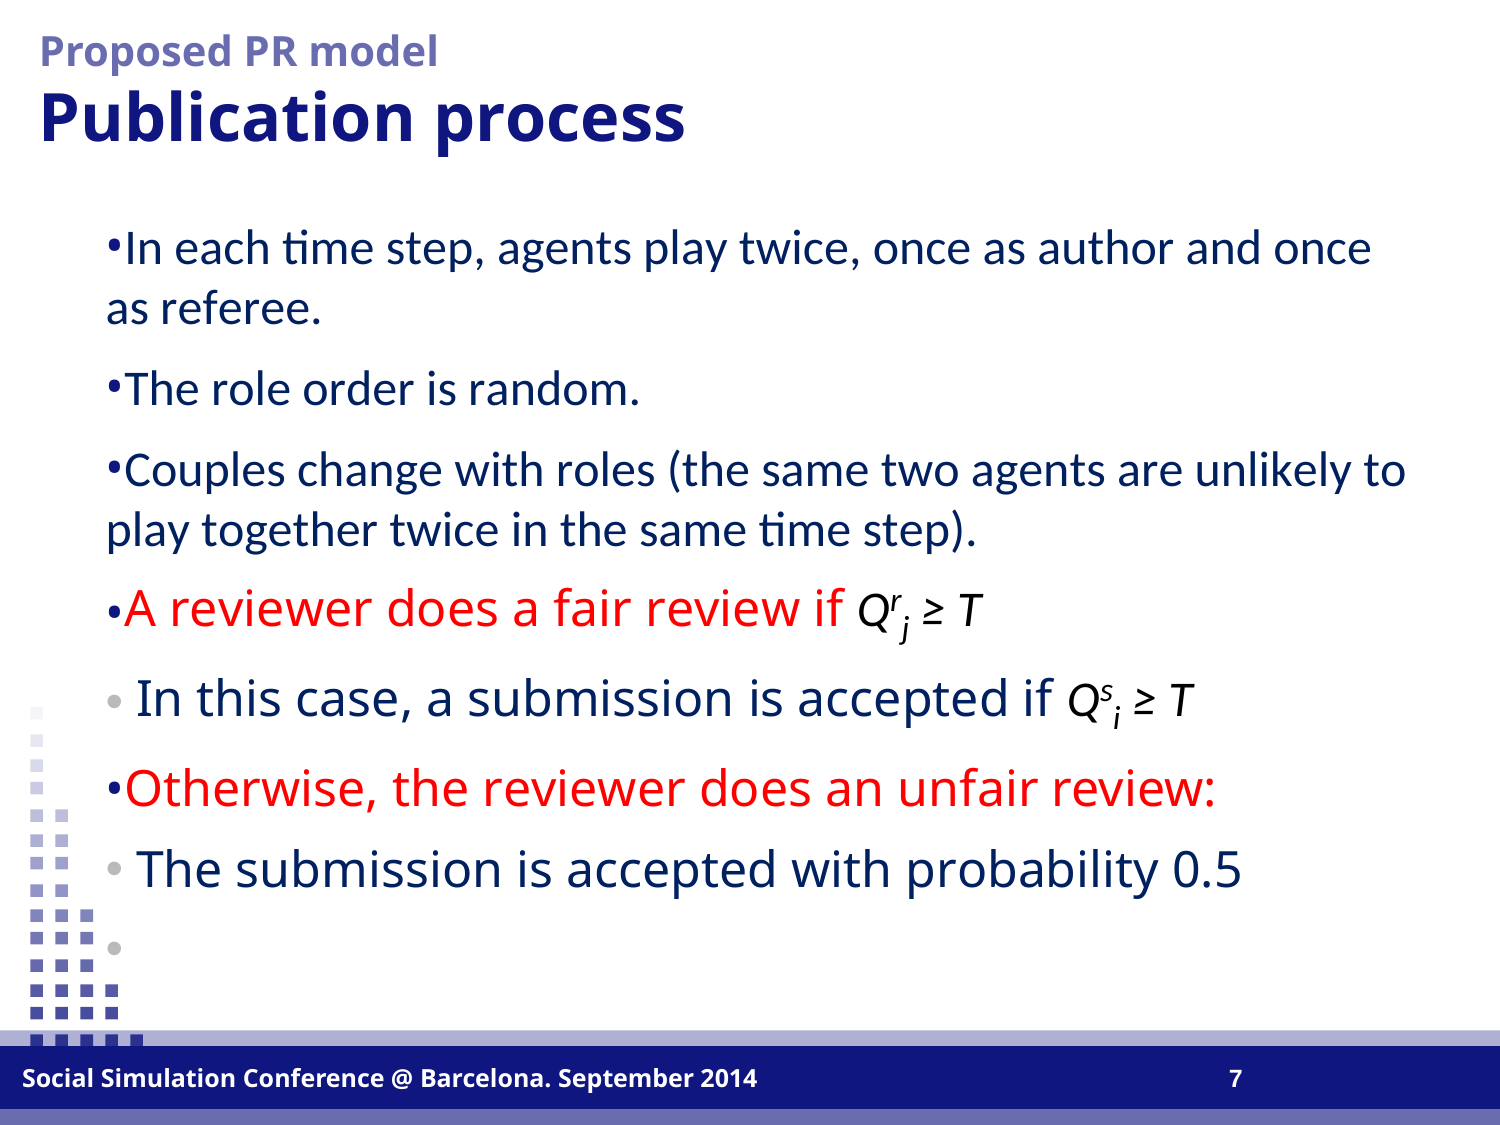

Proposed PR model
Publication process
In each time step, agents play twice, once as author and once as referee.
The role order is random.
Couples change with roles (the same two agents are unlikely to play together twice in the same time step).
A reviewer does a fair review if Qrj ≥ T
 In this case, a submission is accepted if Qsi ≥ T
Otherwise, the reviewer does an unfair review:
 The submission is accepted with probability 0.5